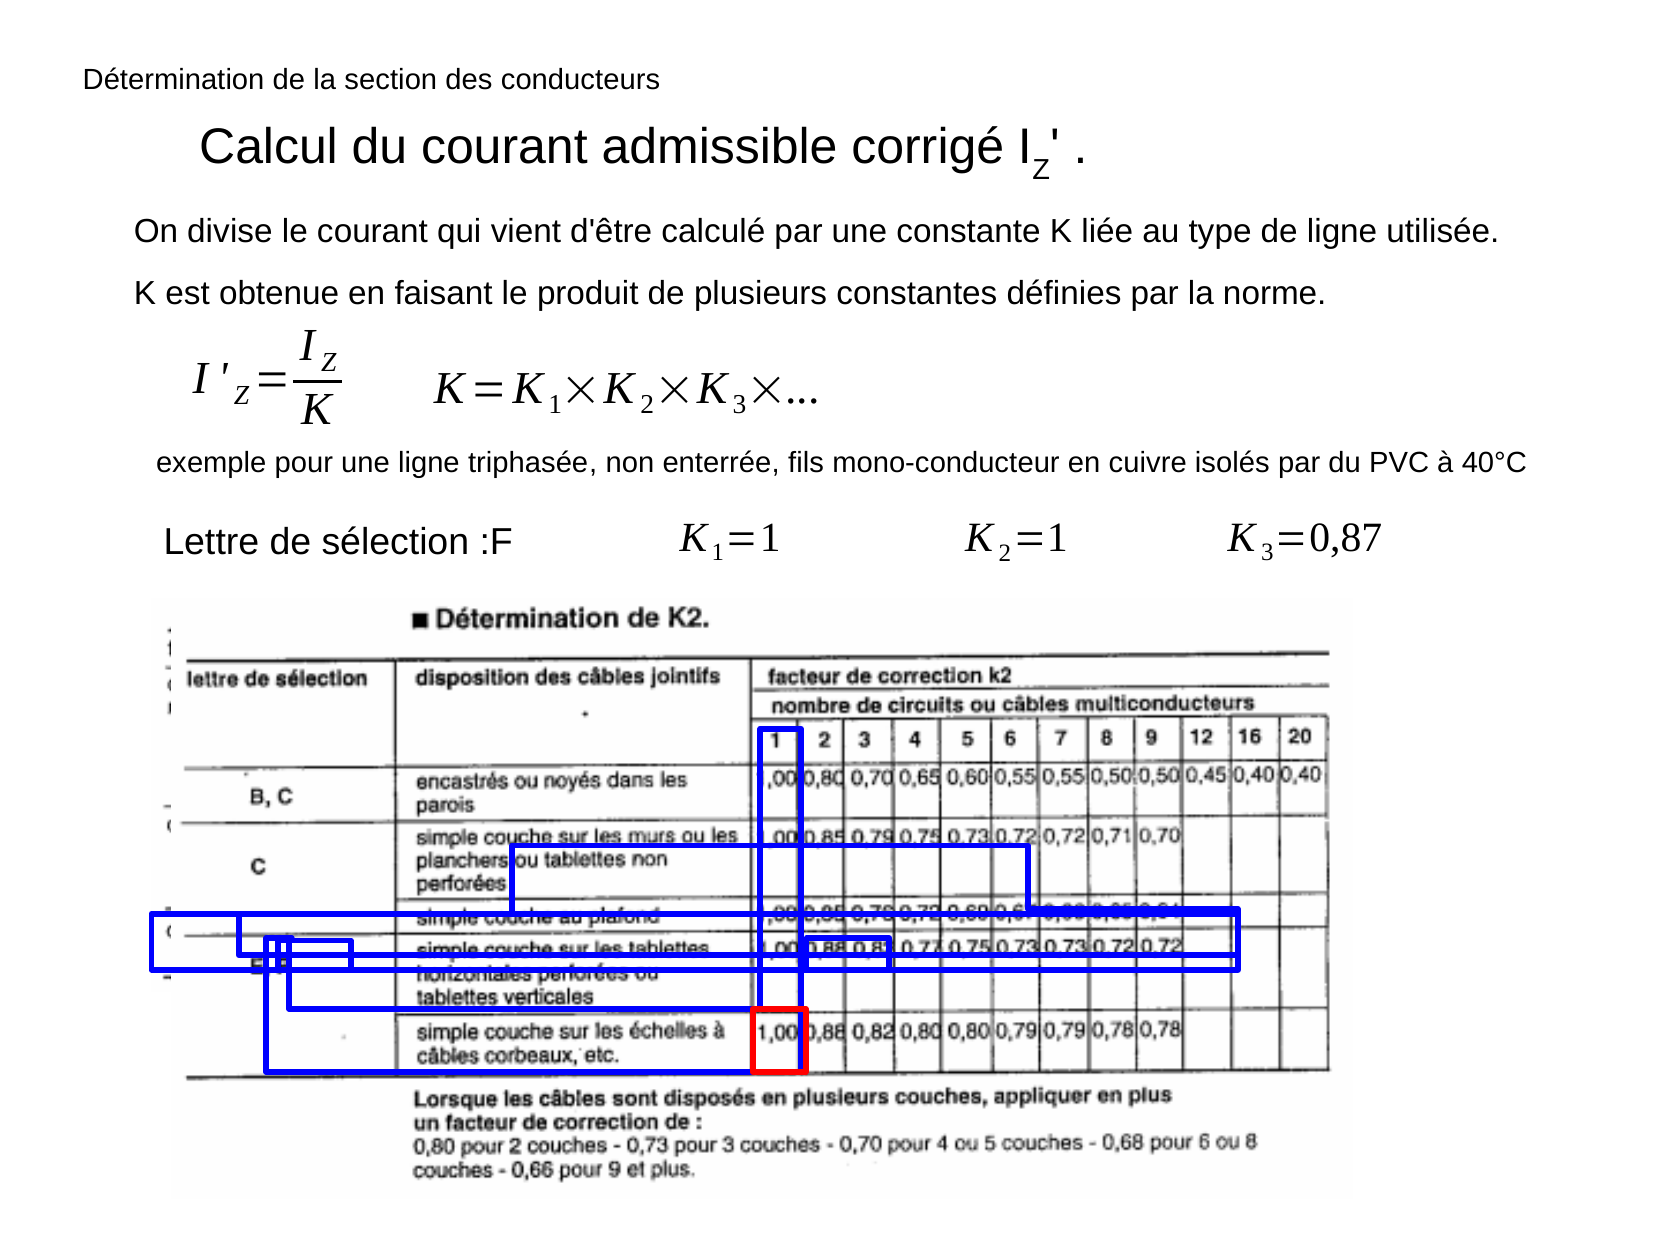

# Détermination de la section des conducteurs
Calcul du courant admissible corrigé IZ' .
On divise le courant qui vient d'être calculé par une constante K liée au type de ligne utilisée.
K est obtenue en faisant le produit de plusieurs constantes définies par la norme.
exemple pour une ligne triphasée, non enterrée, fils mono-conducteur en cuivre isolés par du PVC à 40°C
Lettre de sélection :F